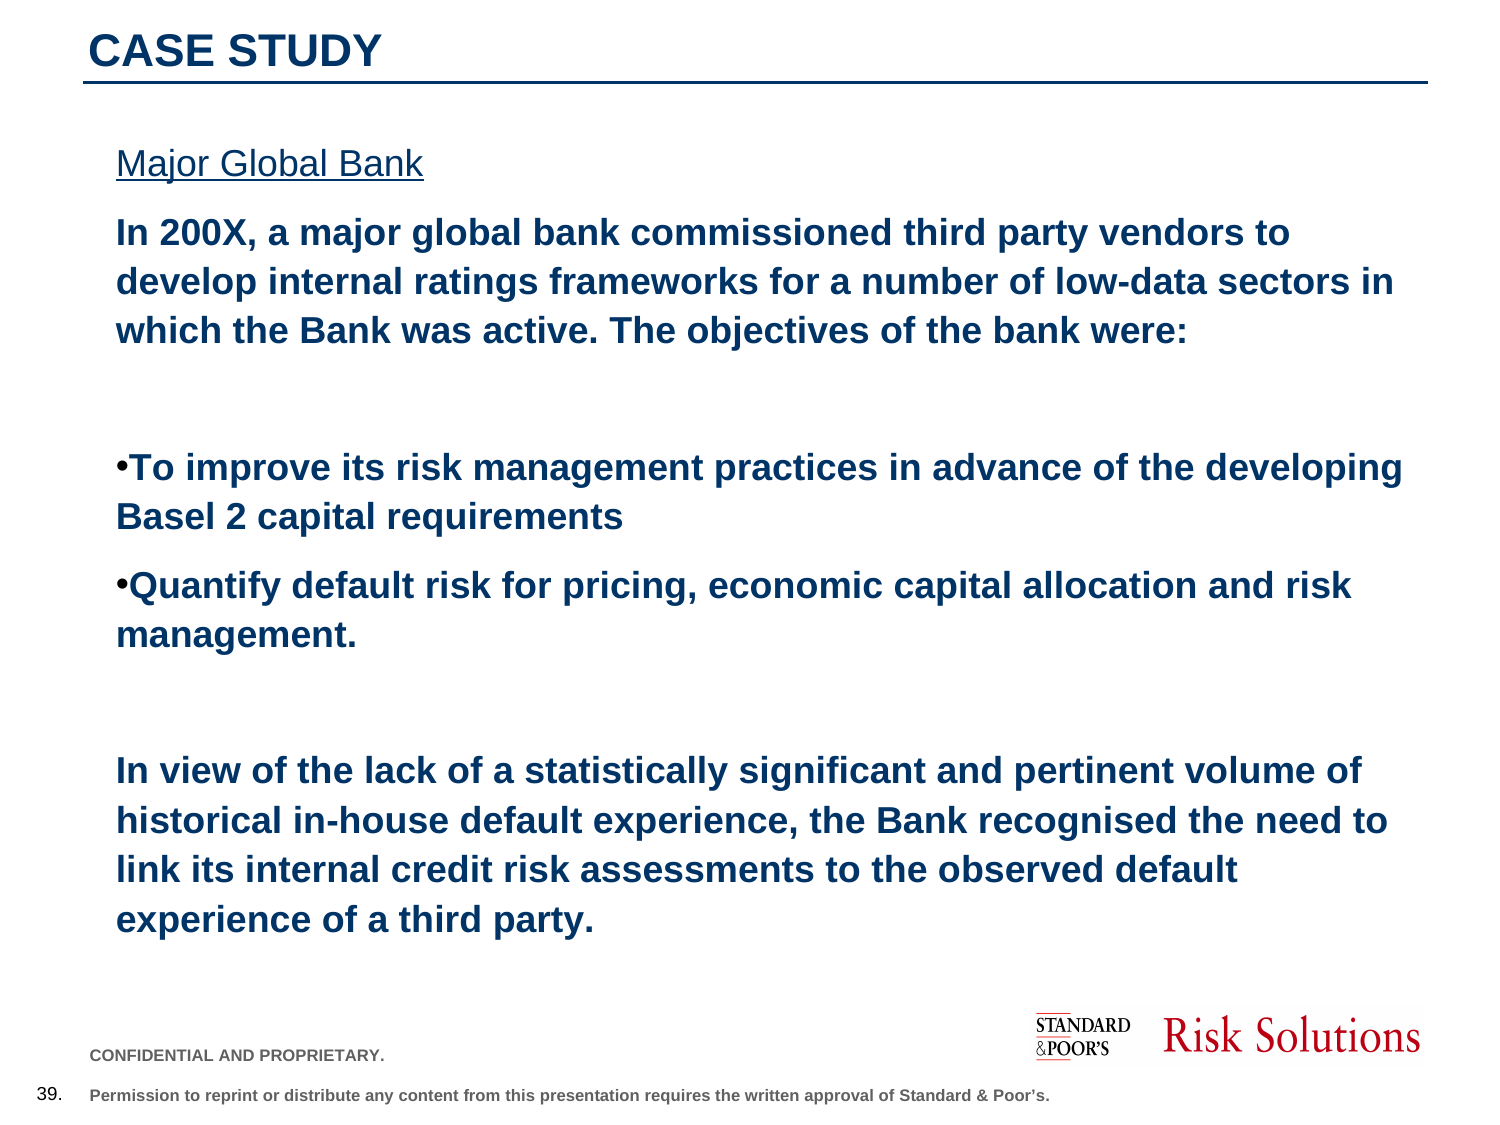

# CASE STUDY
Major Global Bank
In 200X, a major global bank commissioned third party vendors to develop internal ratings frameworks for a number of low-data sectors in which the Bank was active. The objectives of the bank were:
To improve its risk management practices in advance of the developing Basel 2 capital requirements
Quantify default risk for pricing, economic capital allocation and risk management.
In view of the lack of a statistically significant and pertinent volume of historical in-house default experience, the Bank recognised the need to link its internal credit risk assessments to the observed default experience of a third party.